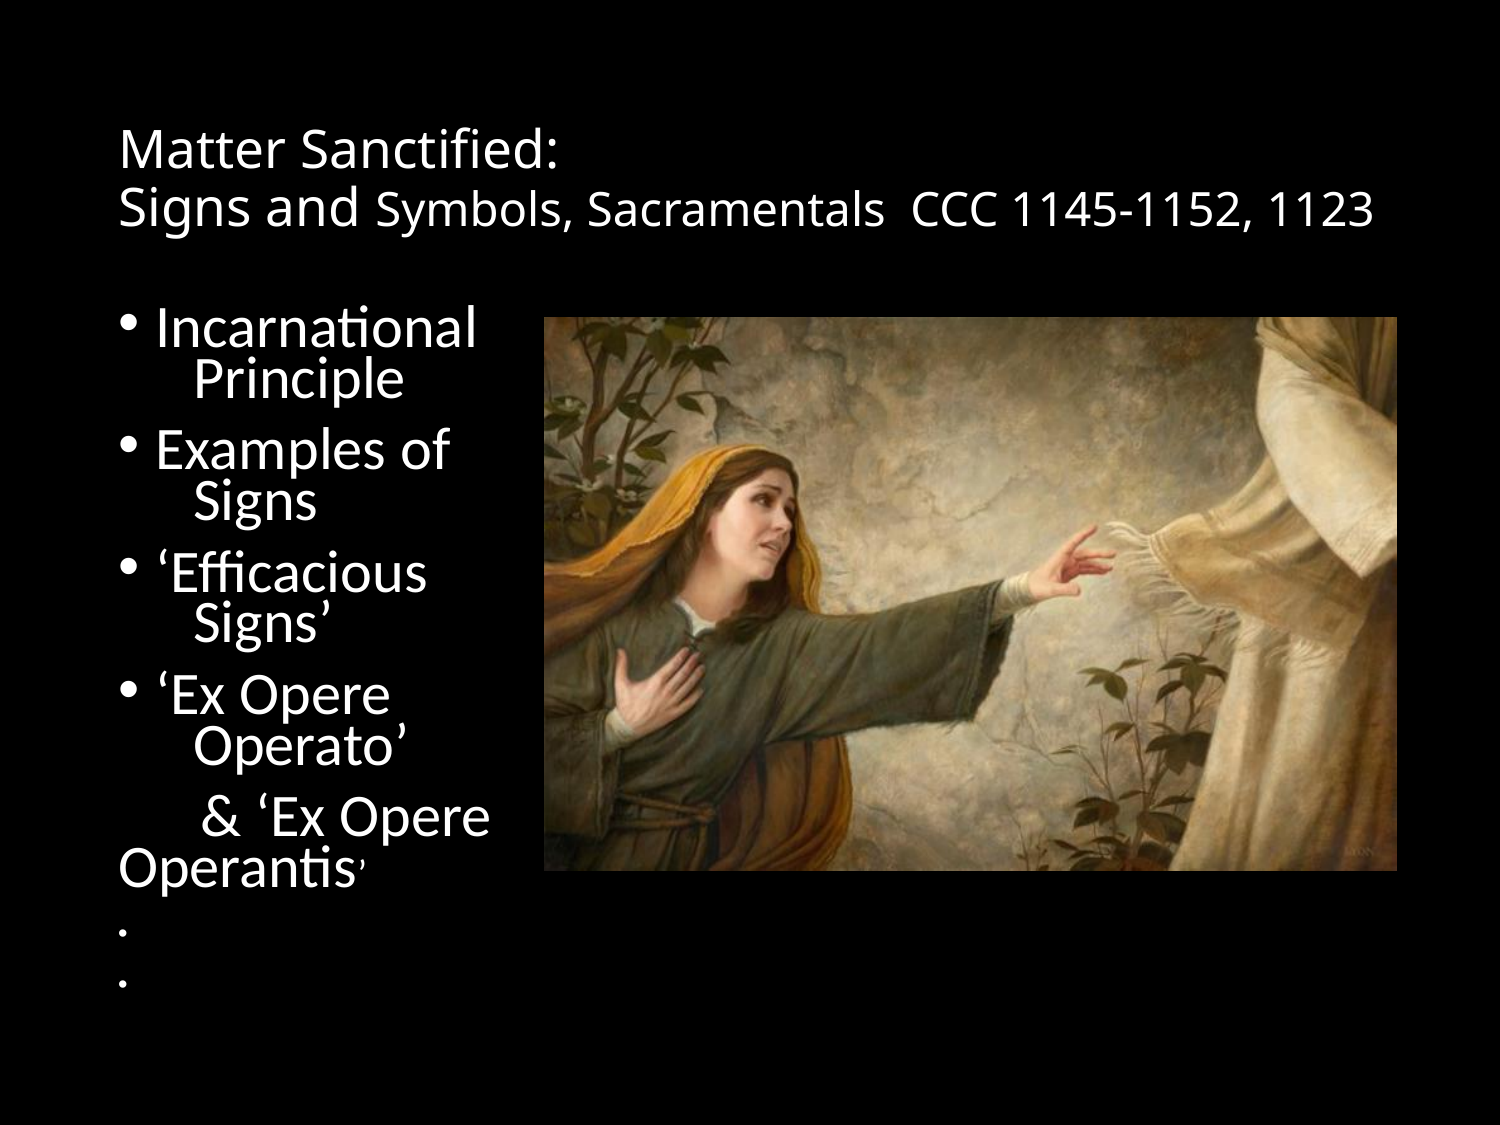

# Matter Sanctified: Signs and Symbols, Sacramentals CCC 1145-1152, 1123
Incarnational Principle
Examples of Signs
‘Efficacious Signs’
‘Ex Opere Operato’
 & ‘Ex Opere Operantis’